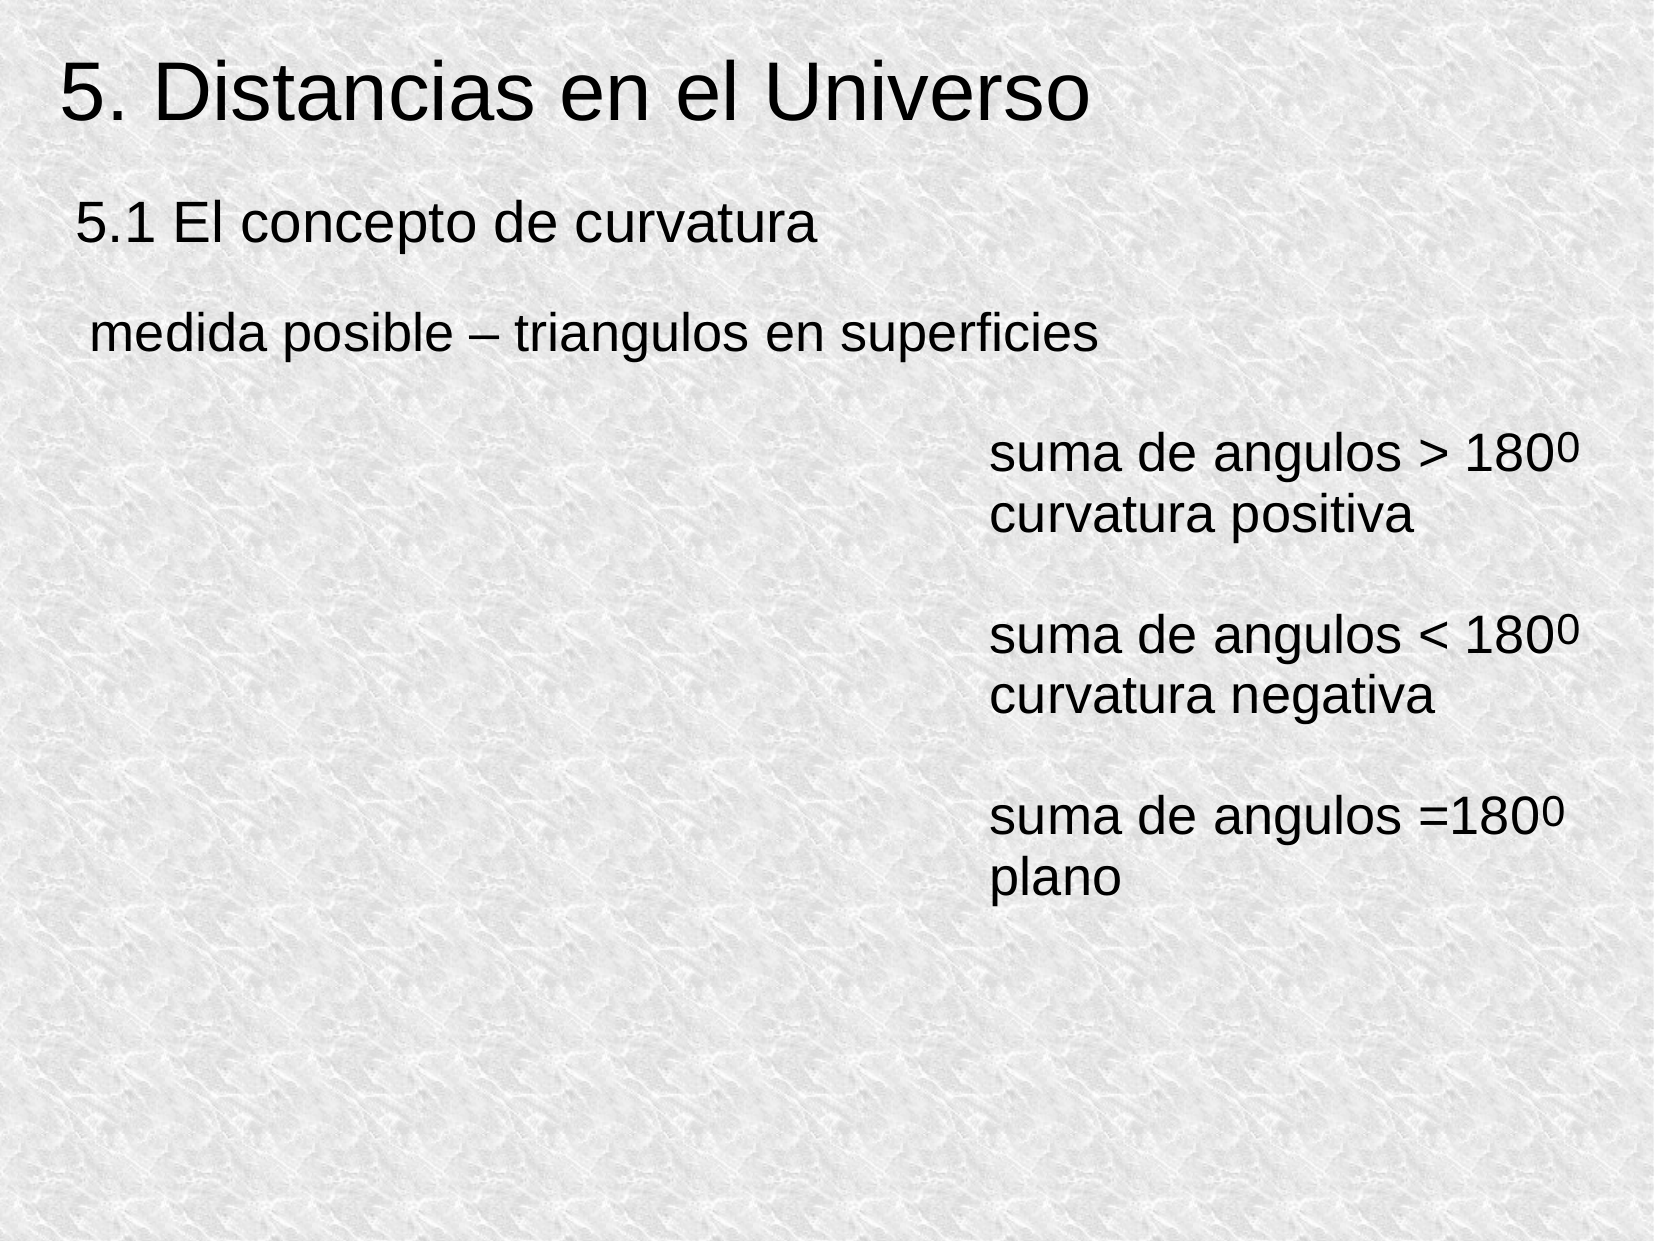

5. Distancias en el Universo
5.1 El concepto de curvatura
medida posible – triangulos en superficies
suma de angulos > 1800
curvatura positiva
suma de angulos < 1800
curvatura negativa
suma de angulos =1800
plano